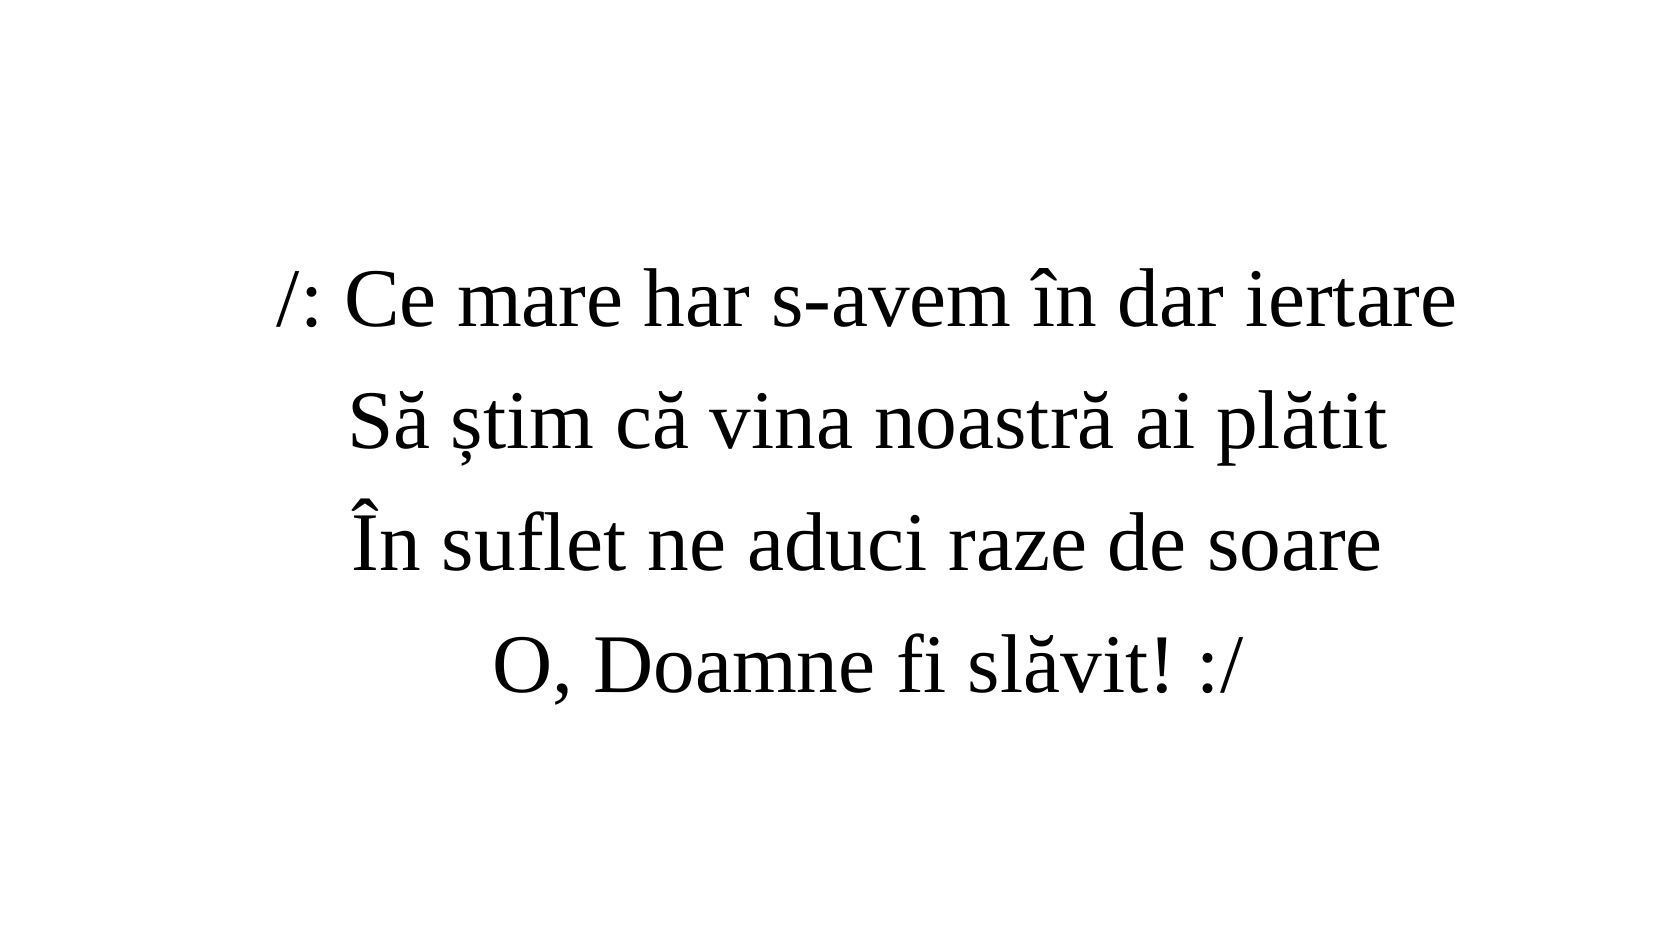

# /: Ce mare har s-avem în dar iertare
Să știm că vina noastră ai plătit
În suflet ne aduci raze de soare
O, Doamne fi slăvit! :/